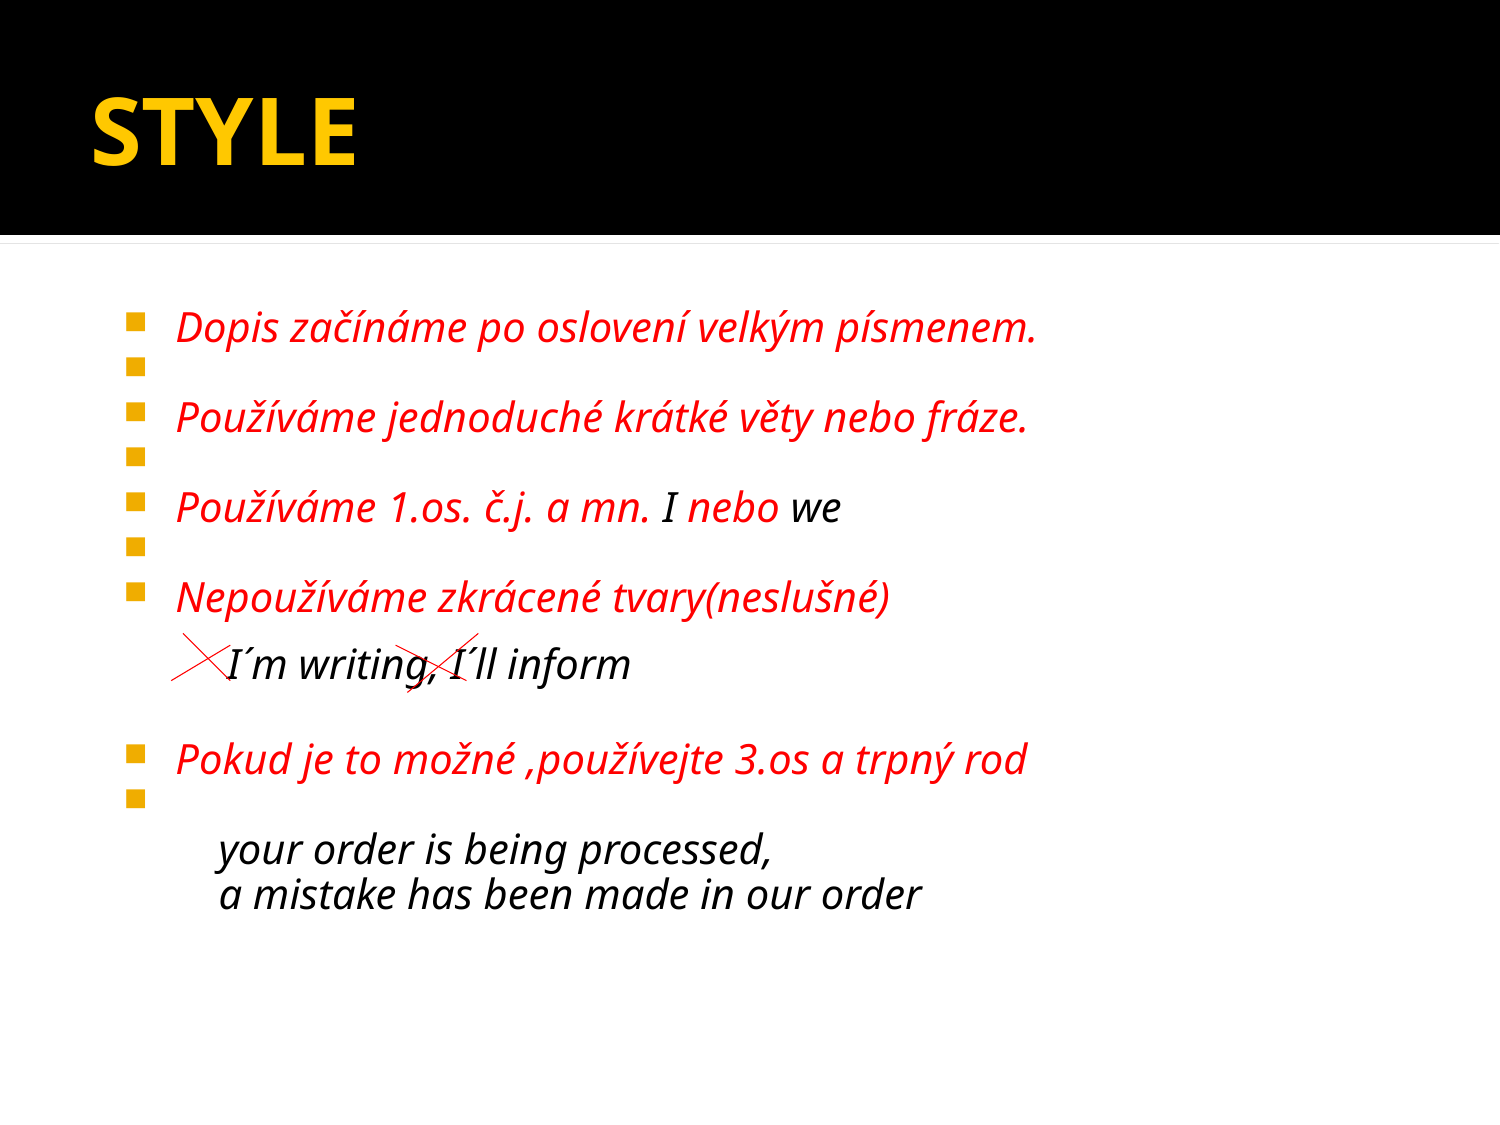

# STYLE
Dopis začínáme po oslovení velkým písmenem.
Používáme jednoduché krátké věty nebo fráze.
Používáme 1.os. č.j. a mn. I nebo we
Nepoužíváme zkrácené tvary(neslušné)
 I´m writing, I´ll inform
Pokud je to možné ,používejte 3.os a trpný rod
 your order is being processed,
 a mistake has been made in our order